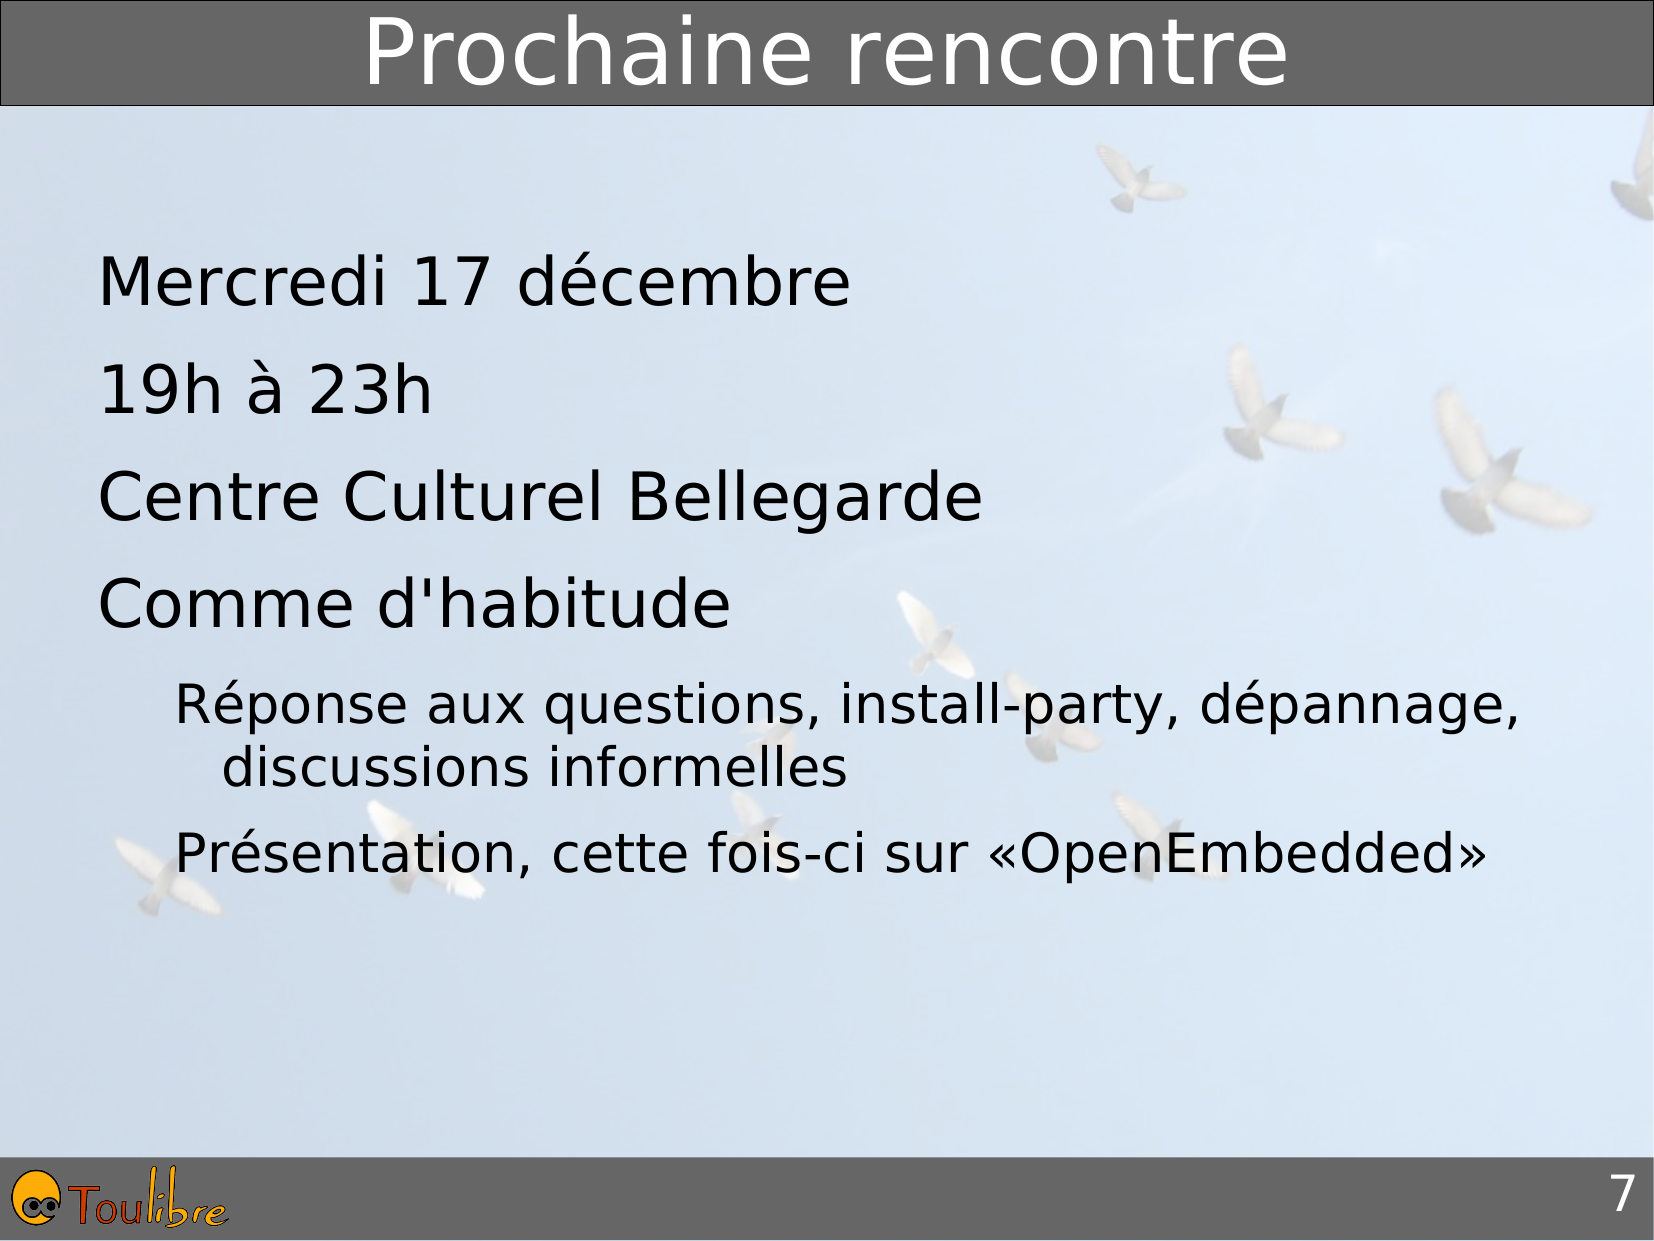

# Prochaine rencontre
Mercredi 17 décembre
19h à 23h
Centre Culturel Bellegarde
Comme d'habitude
Réponse aux questions, install-party, dépannage, discussions informelles
Présentation, cette fois-ci sur «OpenEmbedded»